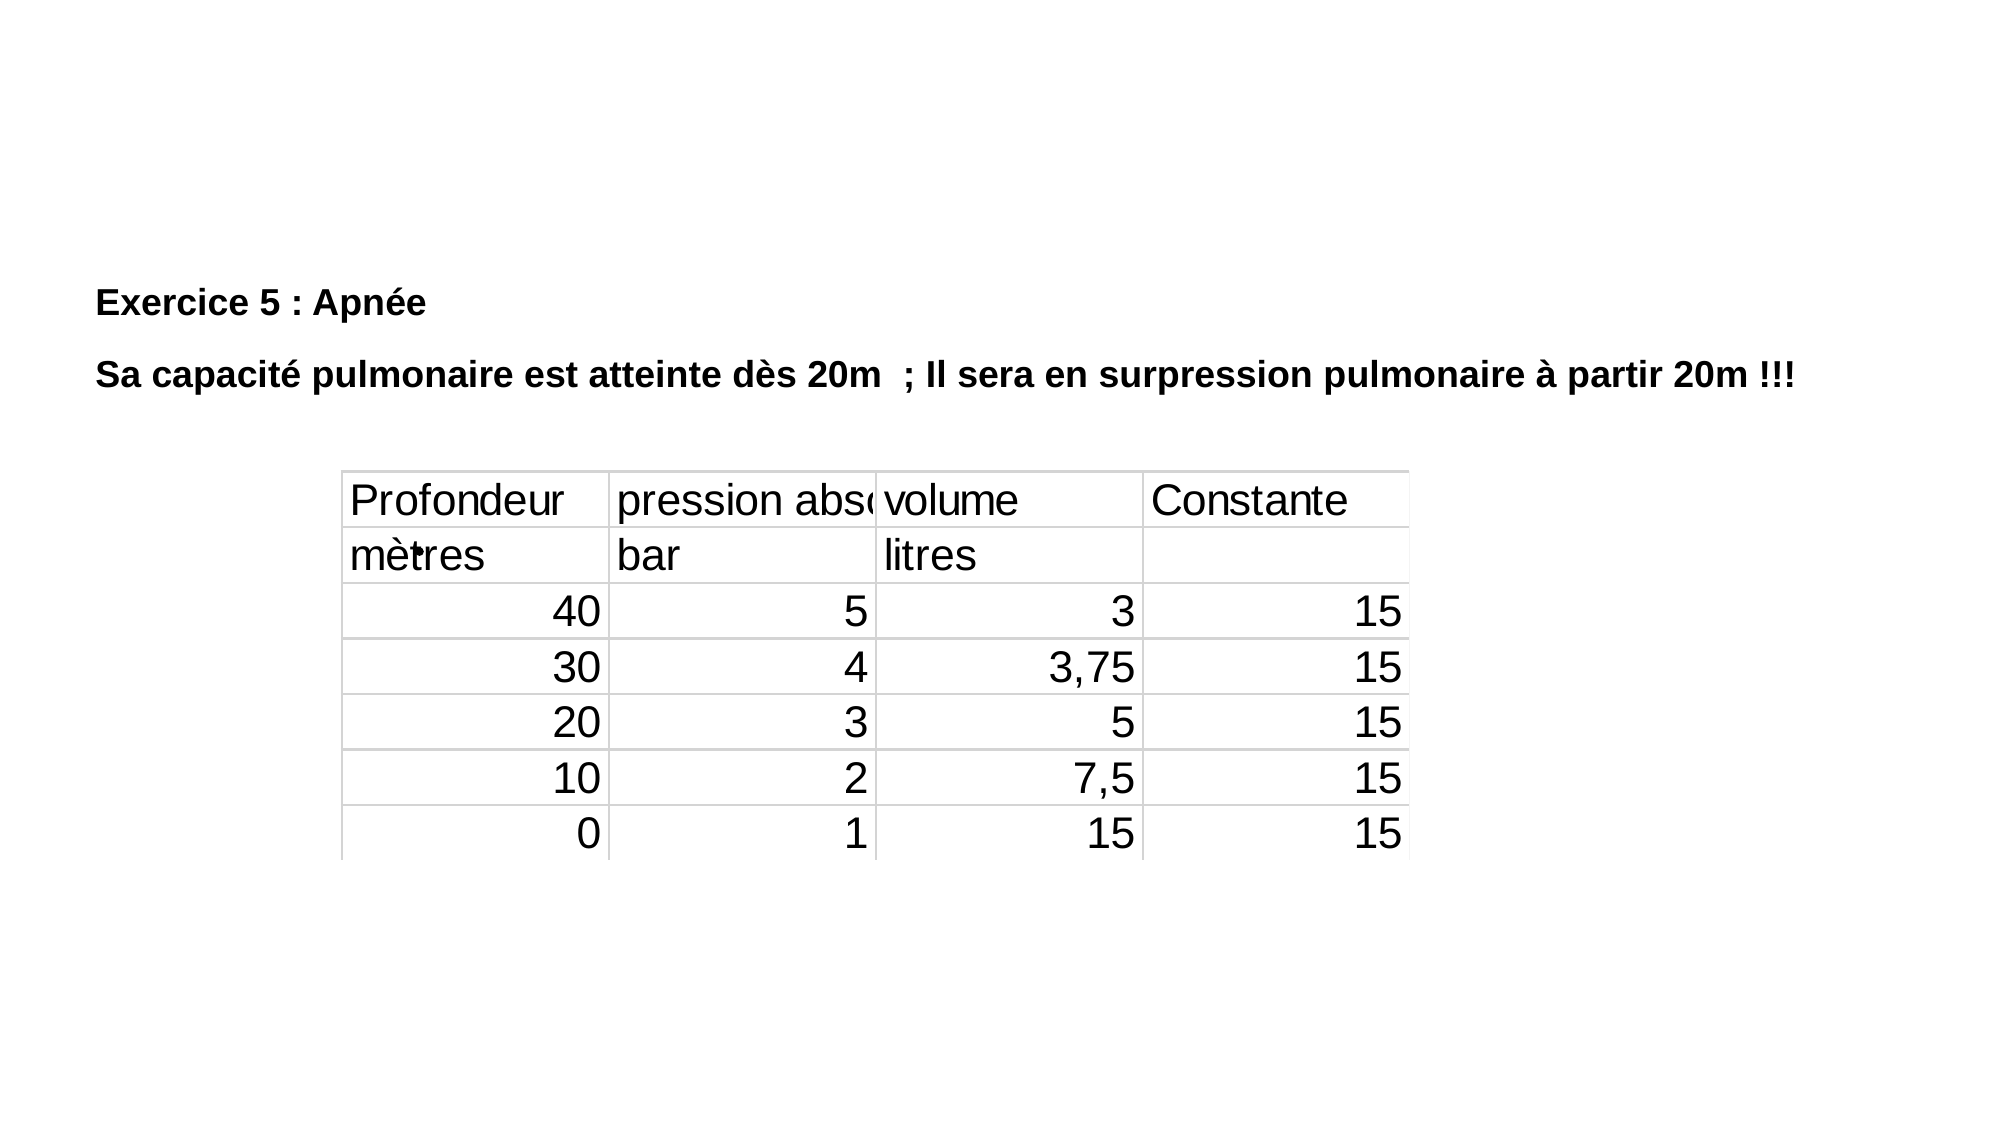

Exercice 5 : Apnée
Sa capacité pulmonaire est atteinte dès 20m ; Il sera en surpression pulmonaire à partir 20m !!!